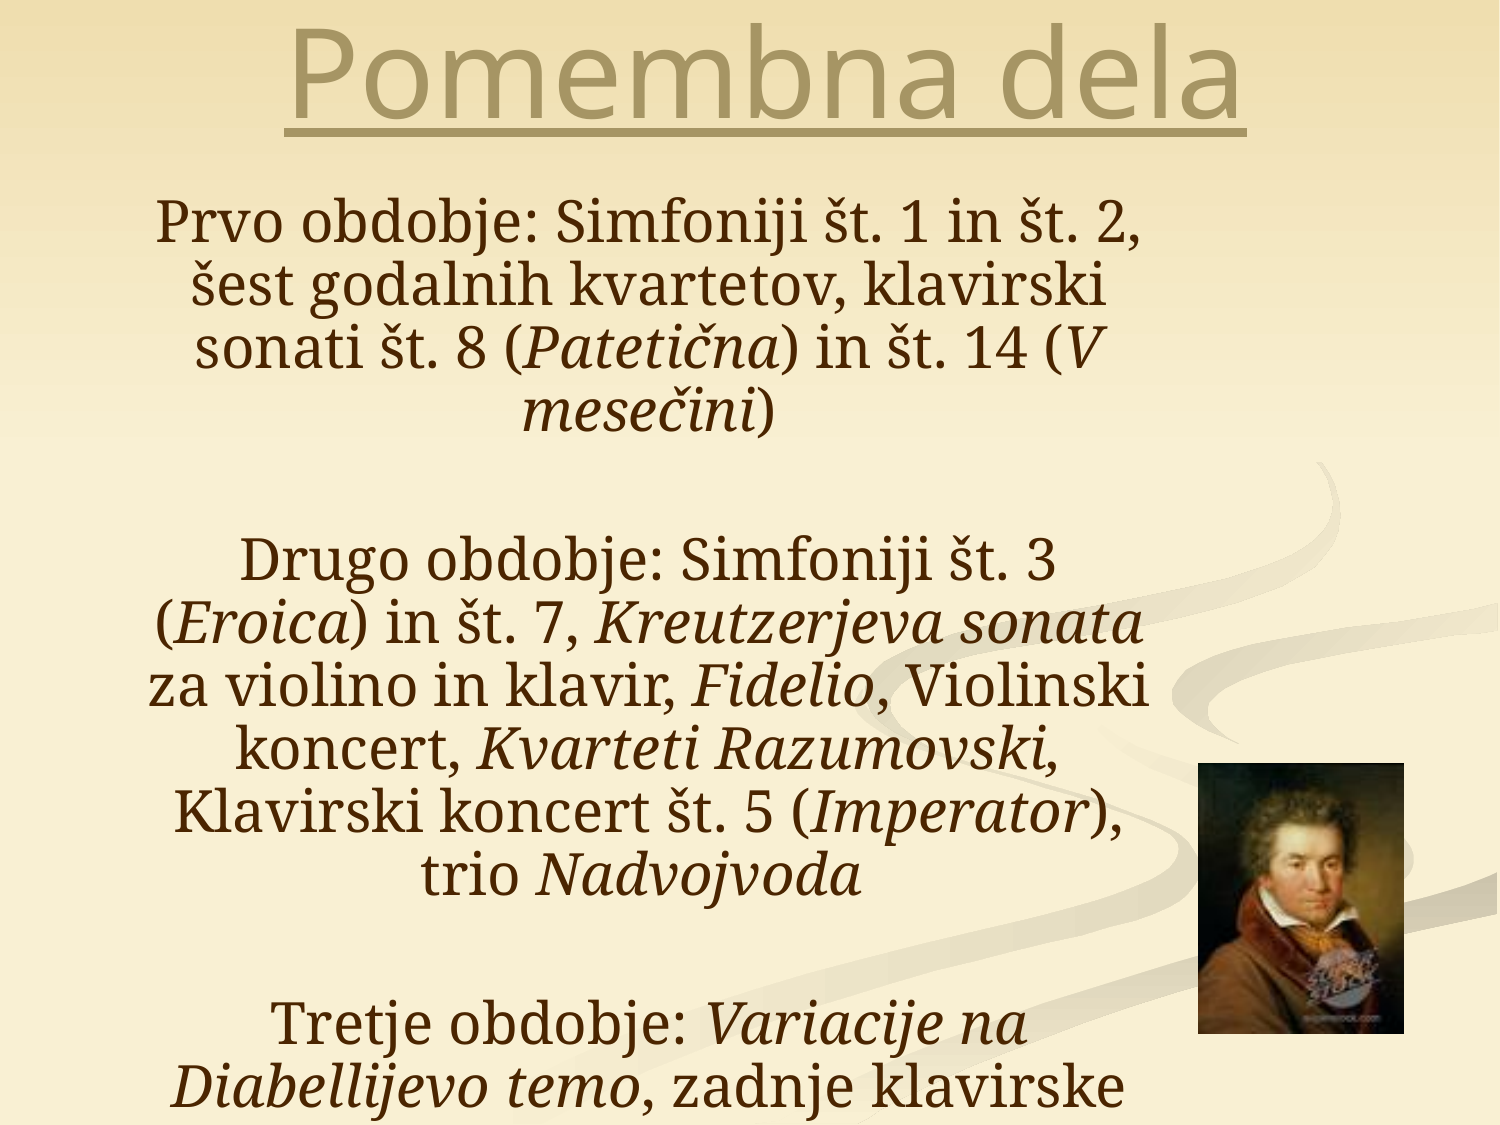

# Pomembna dela
Prvo obdobje: Simfoniji št. 1 in št. 2, šest godalnih kvartetov, klavirski sonati št. 8 (Patetična) in št. 14 (V mesečini)
Drugo obdobje: Simfoniji št. 3 (Eroica) in št. 7, Kreutzerjeva sonata za violino in klavir, Fidelio, Violinski koncert, Kvarteti Razumovski, Klavirski koncert št. 5 (Imperator), trio Nadvojvoda
Tretje obdobje: Variacije na Diabellijevo temo, zadnje klavirske sonate in godalni kvarteti, Missa solemnis, Simfonija št. 9 (Koralna)